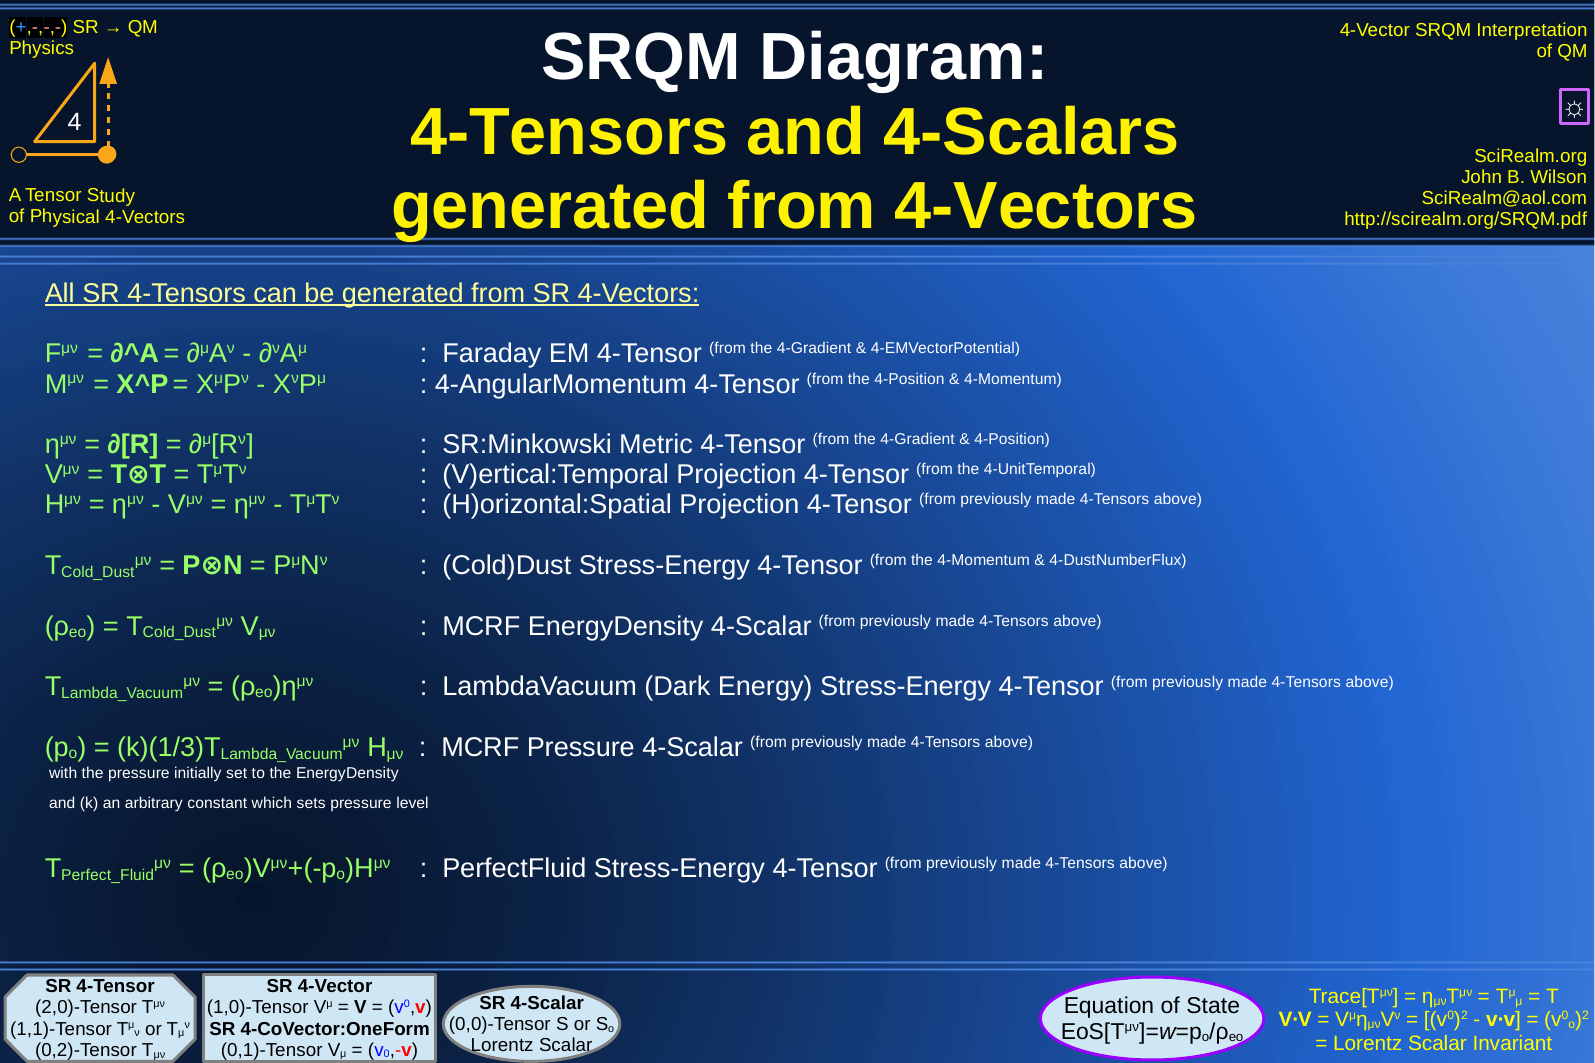

# SRQM Diagram: 4-Tensors and 4-Scalars generated from 4-Vectors
(+,-,-,-) SR → QM
Physics
A Tensor Study
of Physical 4-Vectors
4-Vector SRQM Interpretation
of QM
SciRealm.org
John B. Wilson
SciRealm@aol.com
http://scirealm.org/SRQM.pdf
4
☼
All SR 4-Tensors can be generated from SR 4-Vectors:
Fμν = ∂^A = ∂μAν - ∂νAμ 		: Faraday EM 4-Tensor (from the 4-Gradient & 4-EMVectorPotential)
Mμν = X^P = XμPν - XνPμ 		: 4-AngularMomentum 4-Tensor (from the 4-Position & 4-Momentum)
ημν = ∂[R] = ∂μ[Rν] 			: SR:Minkowski Metric 4-Tensor (from the 4-Gradient & 4-Position)
Vμν = T⊗T = TμTν 			: (V)ertical:Temporal Projection 4-Tensor (from the 4-UnitTemporal)
Hμν = ημν - Vμν = ημν - TμTν 	: (H)orizontal:Spatial Projection 4-Tensor (from previously made 4-Tensors above)
TCold_Dustμν = P⊗N = PμNν 		: (Cold)Dust Stress-Energy 4-Tensor (from the 4-Momentum & 4-DustNumberFlux)
(ρeo) = TCold_Dustμν Vμν 		: MCRF EnergyDensity 4-Scalar (from previously made 4-Tensors above)
TLambda_Vacuumμν = (ρeo)ημν 		: LambdaVacuum (Dark Energy) Stress-Energy 4-Tensor (from previously made 4-Tensors above)
(po) = (k)(1/3)TLambda_Vacuumμν Hμν : MCRF Pressure 4-Scalar (from previously made 4-Tensors above)
 with the pressure initially set to the EnergyDensity
 and (k) an arbitrary constant which sets pressure level
TPerfect_Fluidμν = (ρeo)Vμν+(-po)Hμν 	: PerfectFluid Stress-Energy 4-Tensor (from previously made 4-Tensors above)
SR 4-Tensor
(2,0)-Tensor Tμν
(1,1)-Tensor Tμν or Tμν
(0,2)-Tensor Tμν
SR 4-Vector
(1,0)-Tensor Vμ = V = (v0,v)
SR 4-CoVector:OneForm
(0,1)-Tensor Vμ = (v0,-v)
Equation of State
EoS[Tμν]=w=po/ρeo
Trace[Tμν] = ημνTμν = Tμμ = T
V∙V = VμημνVν = [(v0)2 - v∙v] = (v0o)2
= Lorentz Scalar Invariant
SR 4-Scalar
(0,0)-Tensor S or So
Lorentz Scalar